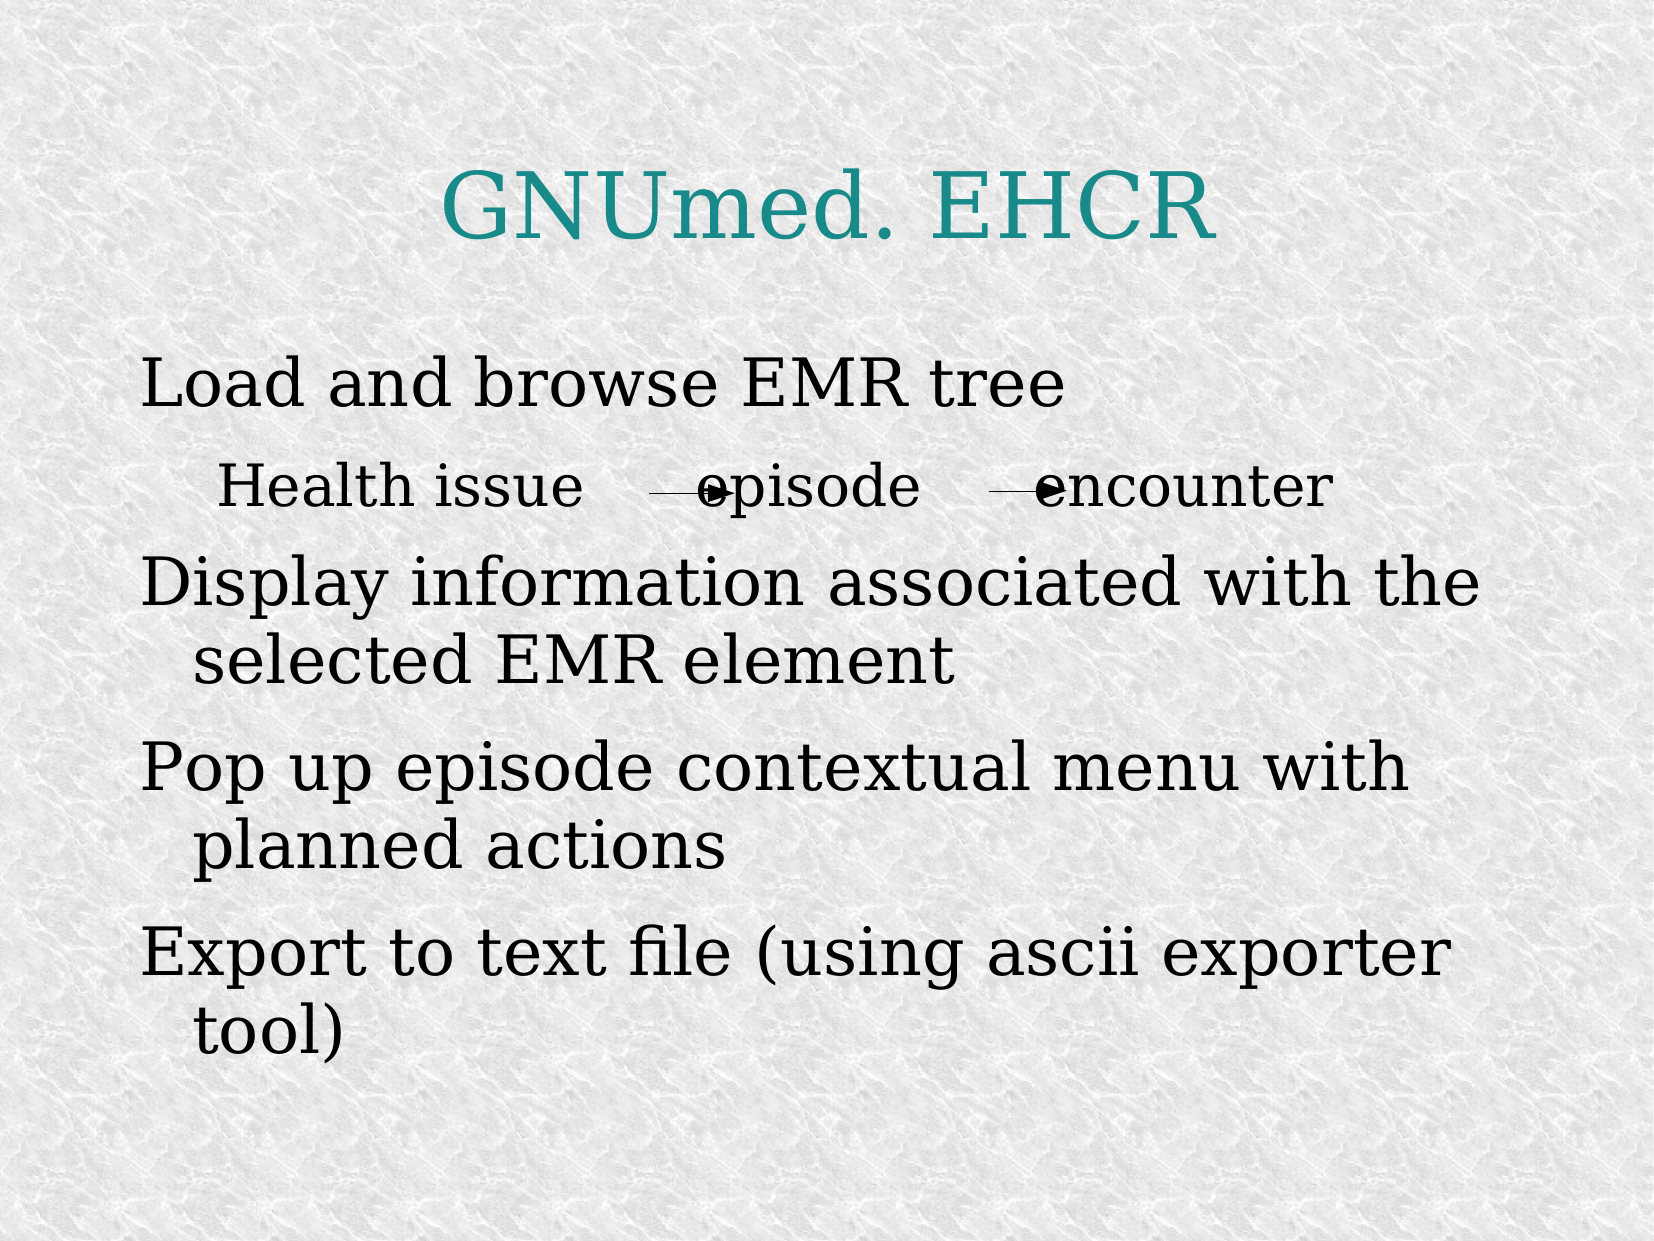

# GNUmed. EHCR
Load and browse EMR tree
Health issue episode encounter
Display information associated with the selected EMR element
Pop up episode contextual menu with planned actions
Export to text file (using ascii exporter tool)